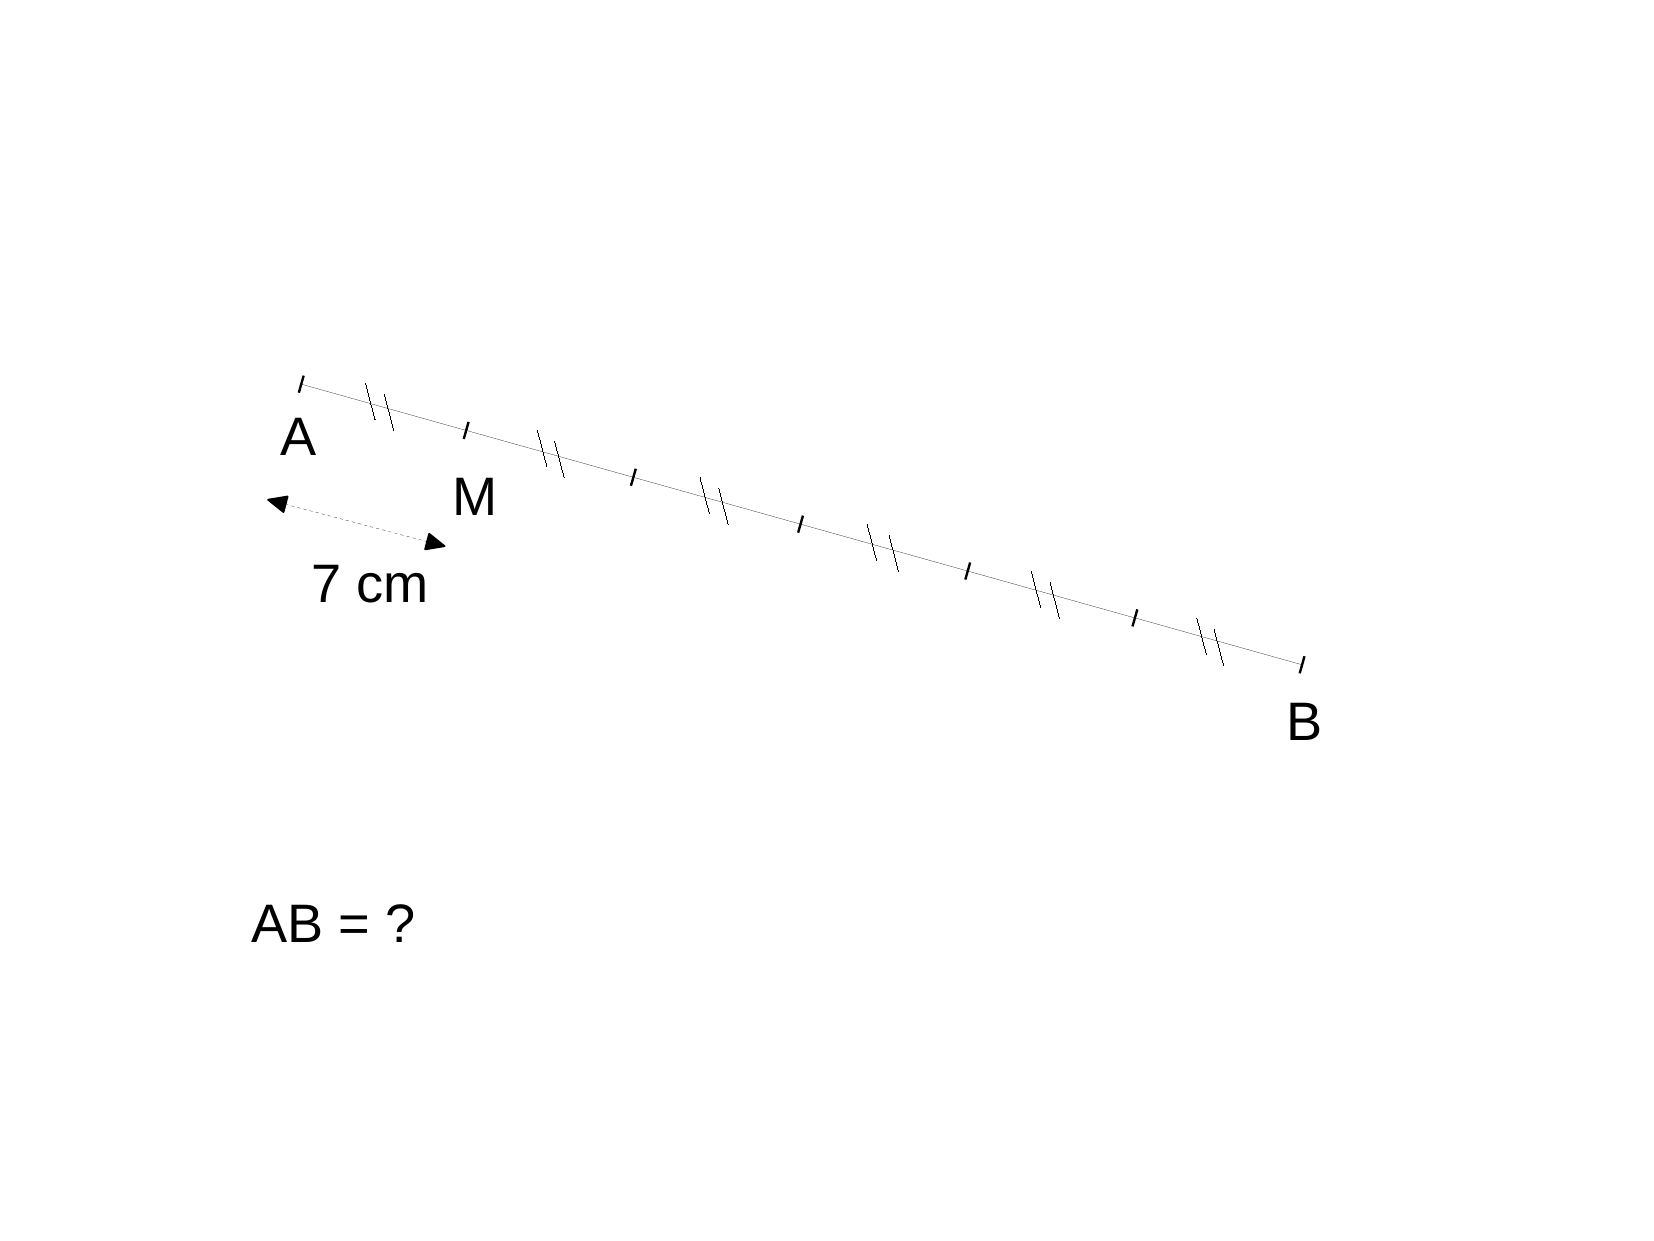

A
M
 7 cm
B
AB = ?